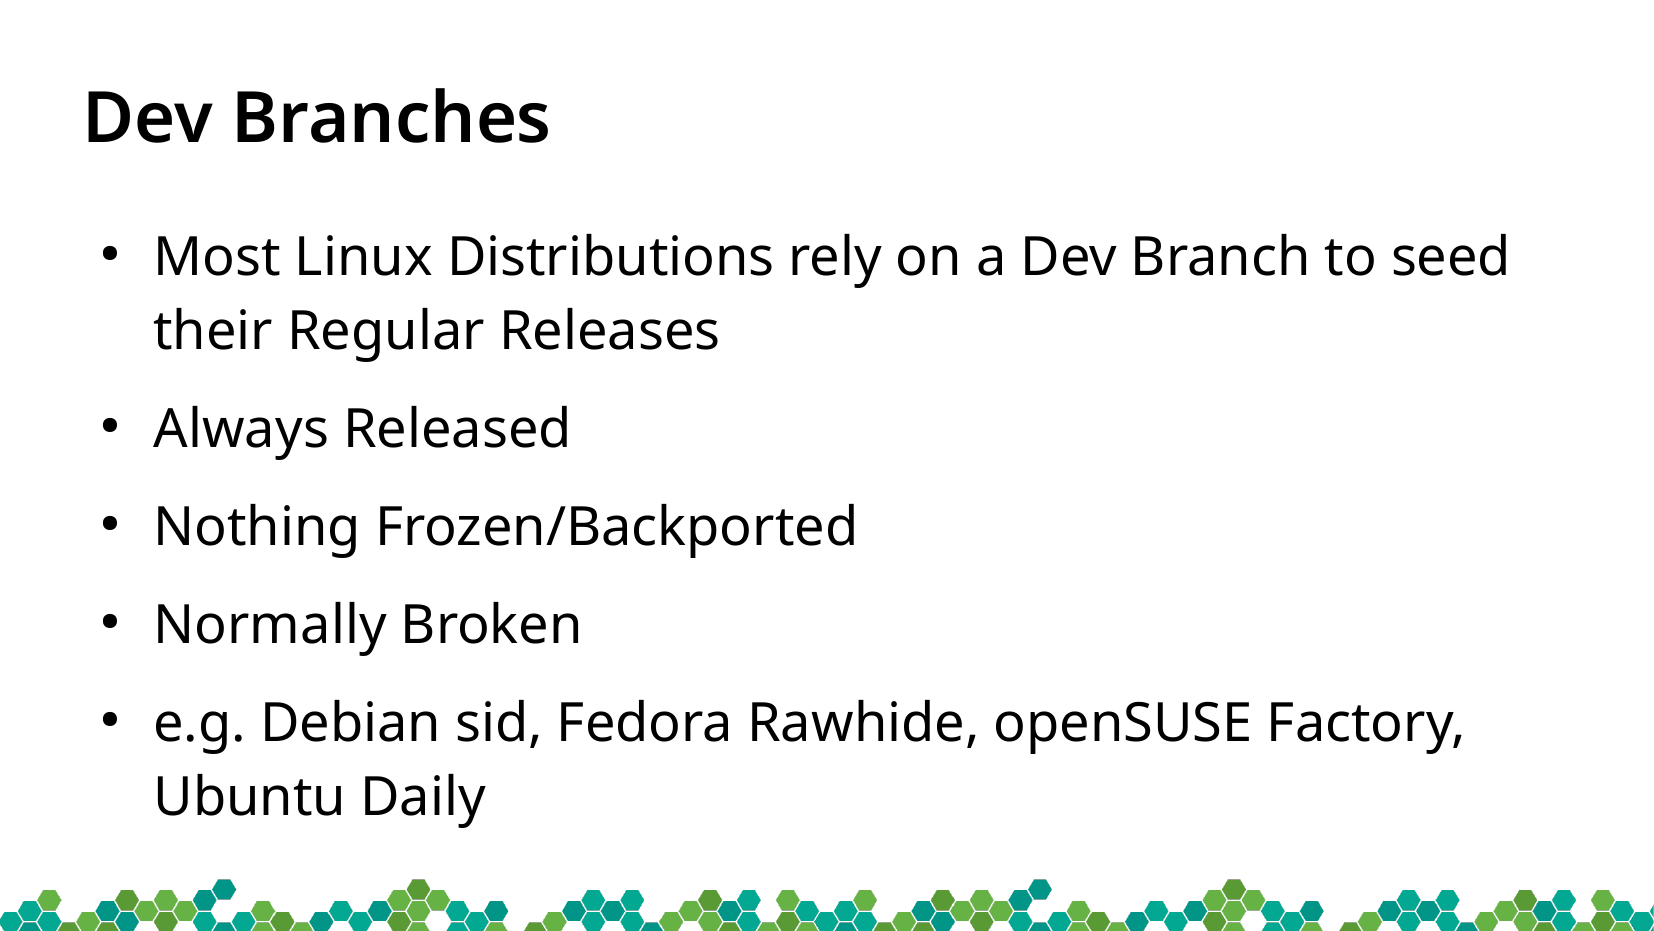

# Dev Branches
Most Linux Distributions rely on a Dev Branch to seed their Regular Releases
Always Released
Nothing Frozen/Backported
Normally Broken
e.g. Debian sid, Fedora Rawhide, openSUSE Factory, Ubuntu Daily